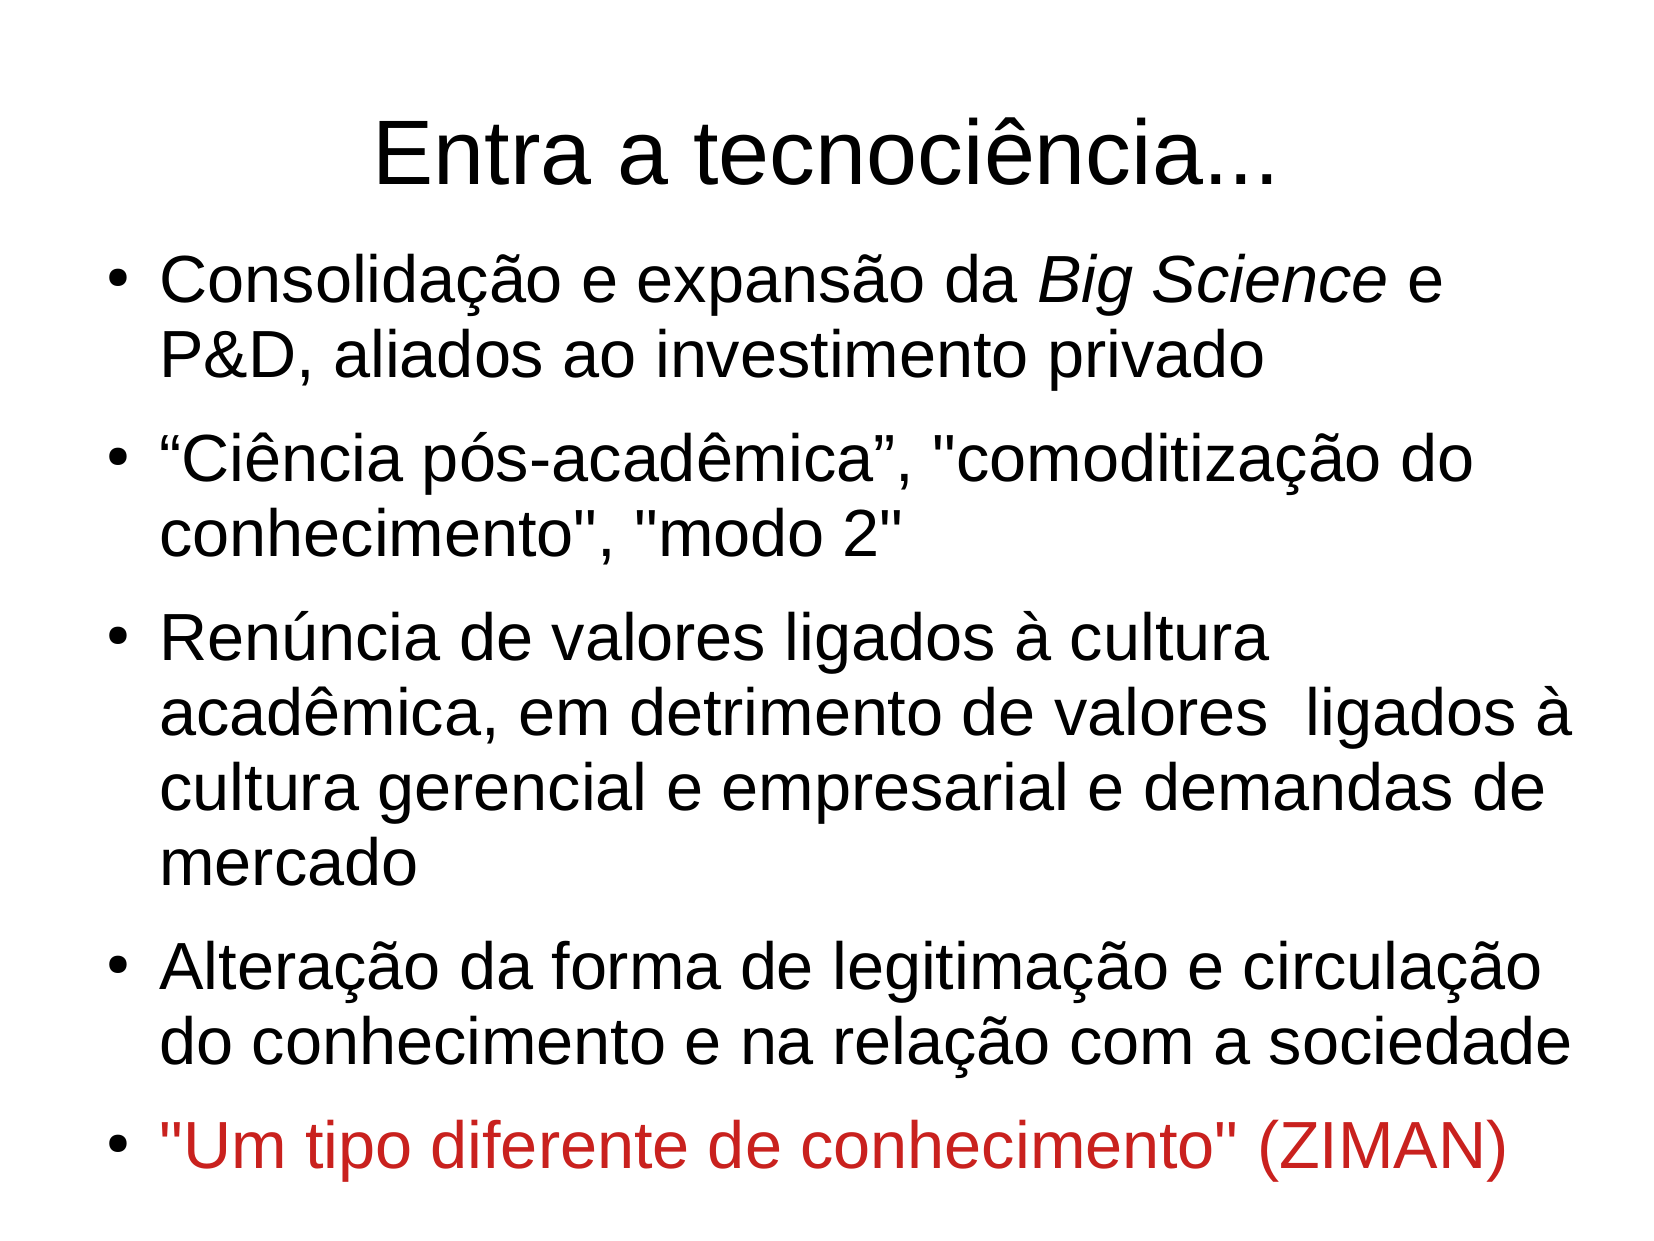

# Entra a tecnociência...
Consolidação e expansão da Big Science e P&D, aliados ao investimento privado
“Ciência pós-acadêmica”, "comoditização do conhecimento", "modo 2"
Renúncia de valores ligados à cultura acadêmica, em detrimento de valores ligados à cultura gerencial e empresarial e demandas de mercado
Alteração da forma de legitimação e circulação do conhecimento e na relação com a sociedade
"Um tipo diferente de conhecimento" (ZIMAN)